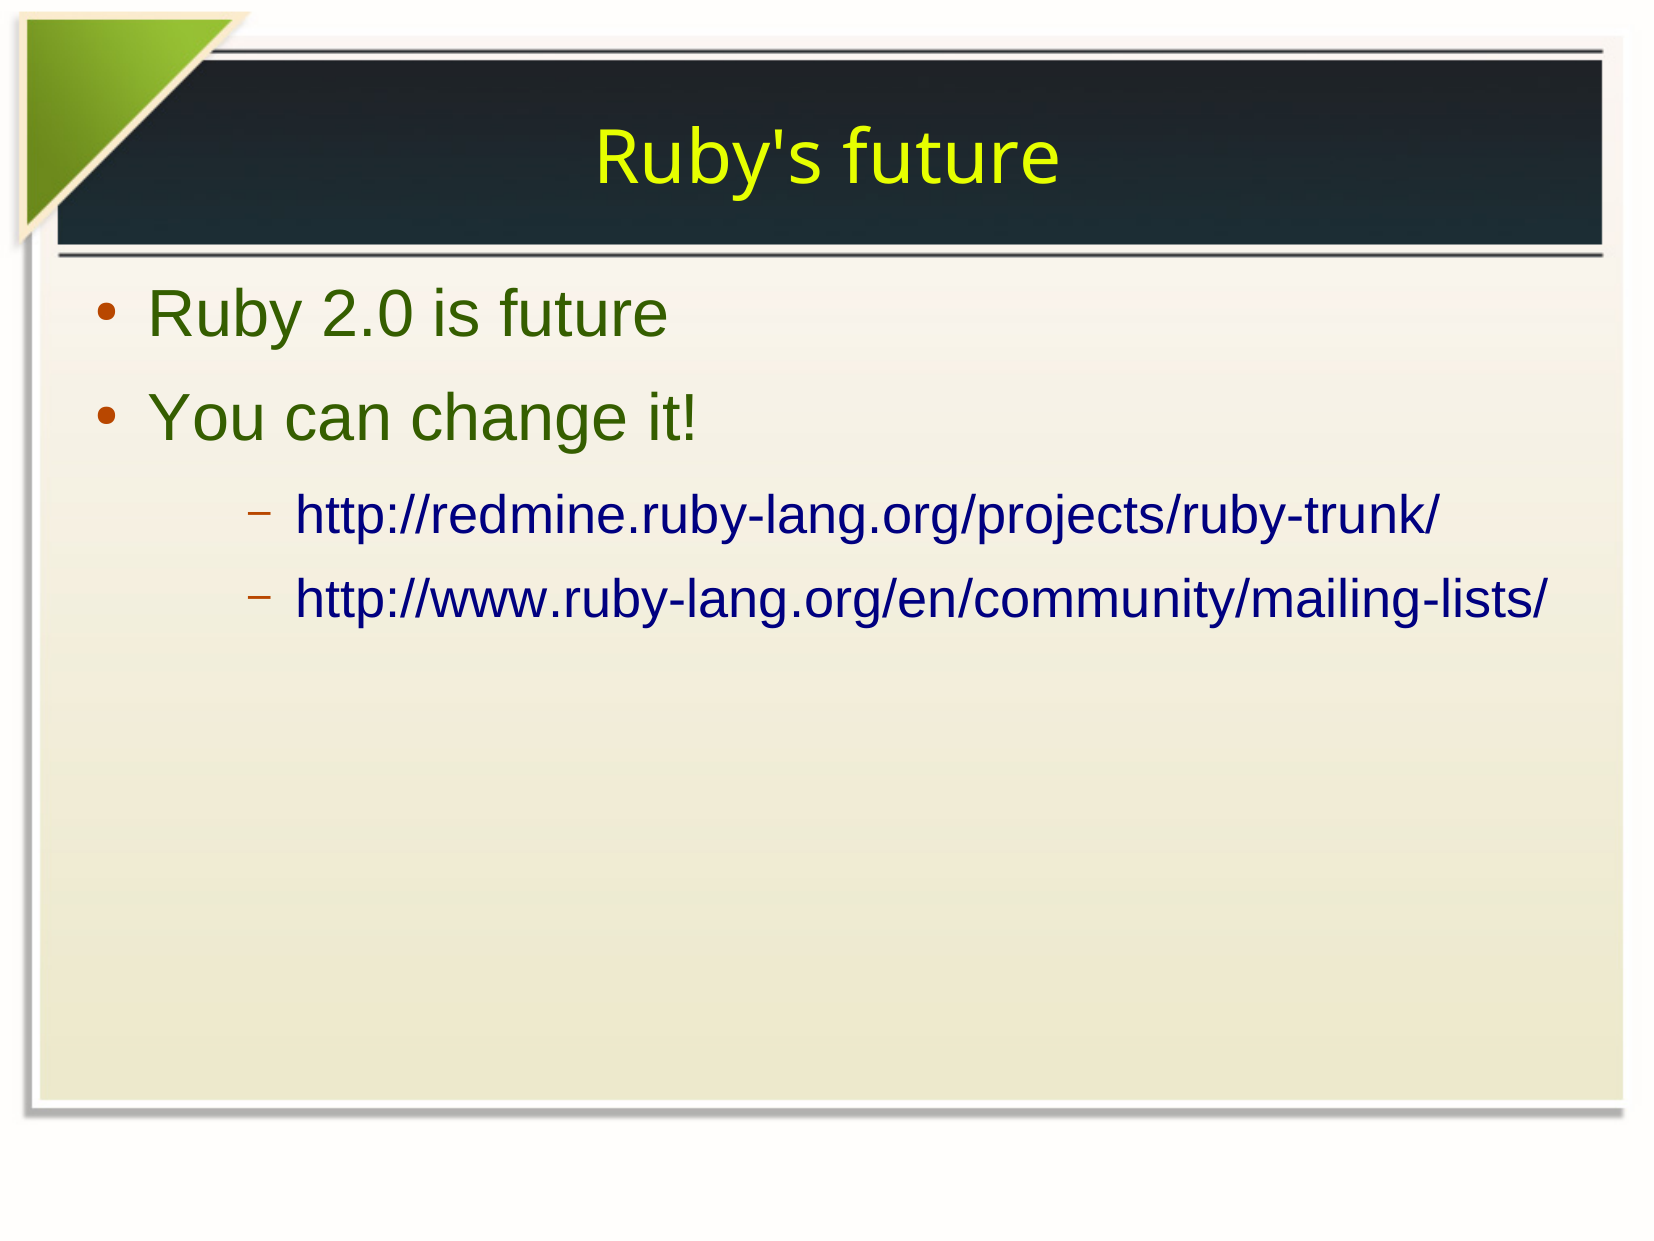

# Ruby's future
Ruby 2.0 is future
You can change it!
http://redmine.ruby-lang.org/projects/ruby-trunk/
http://www.ruby-lang.org/en/community/mailing-lists/